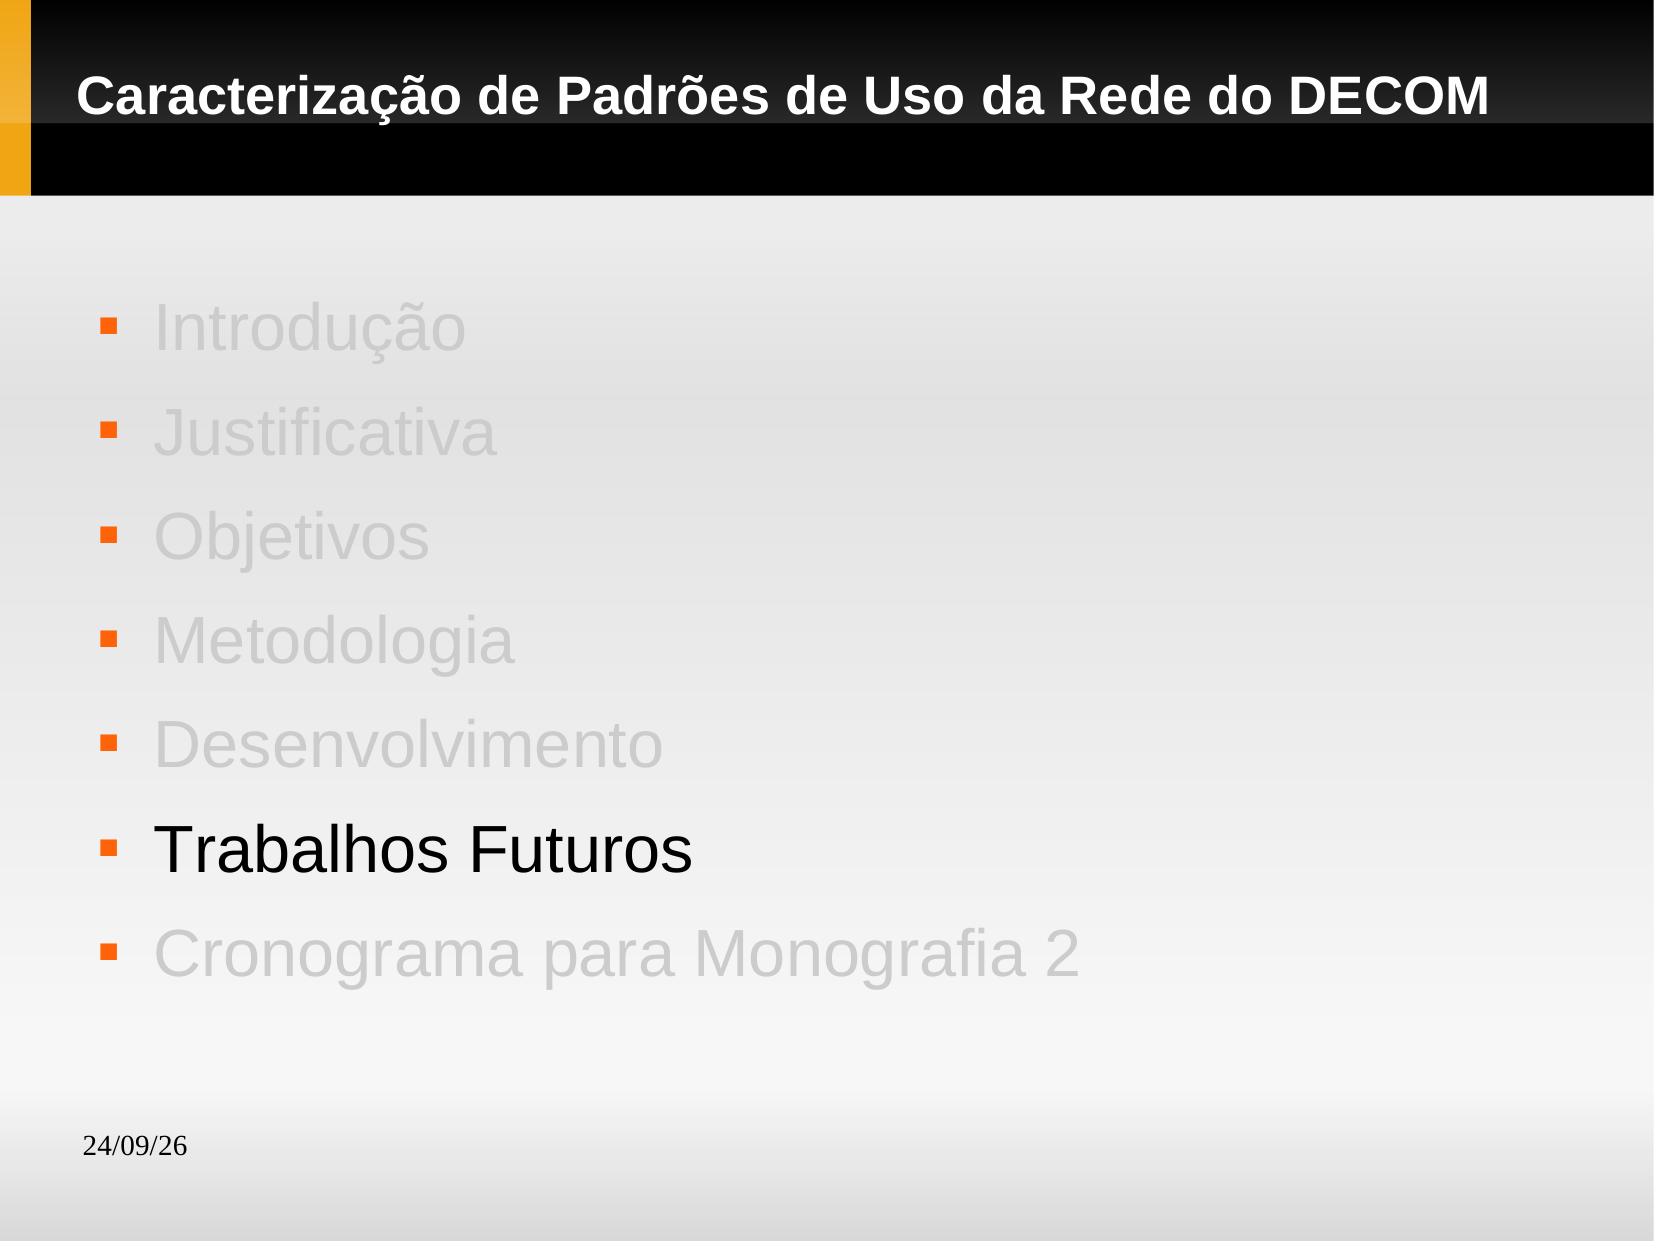

# Caracterização de Padrões de Uso da Rede do DECOM
Introdução
Justificativa
Objetivos
Metodologia
Desenvolvimento
Trabalhos Futuros
Cronograma para Monografia 2